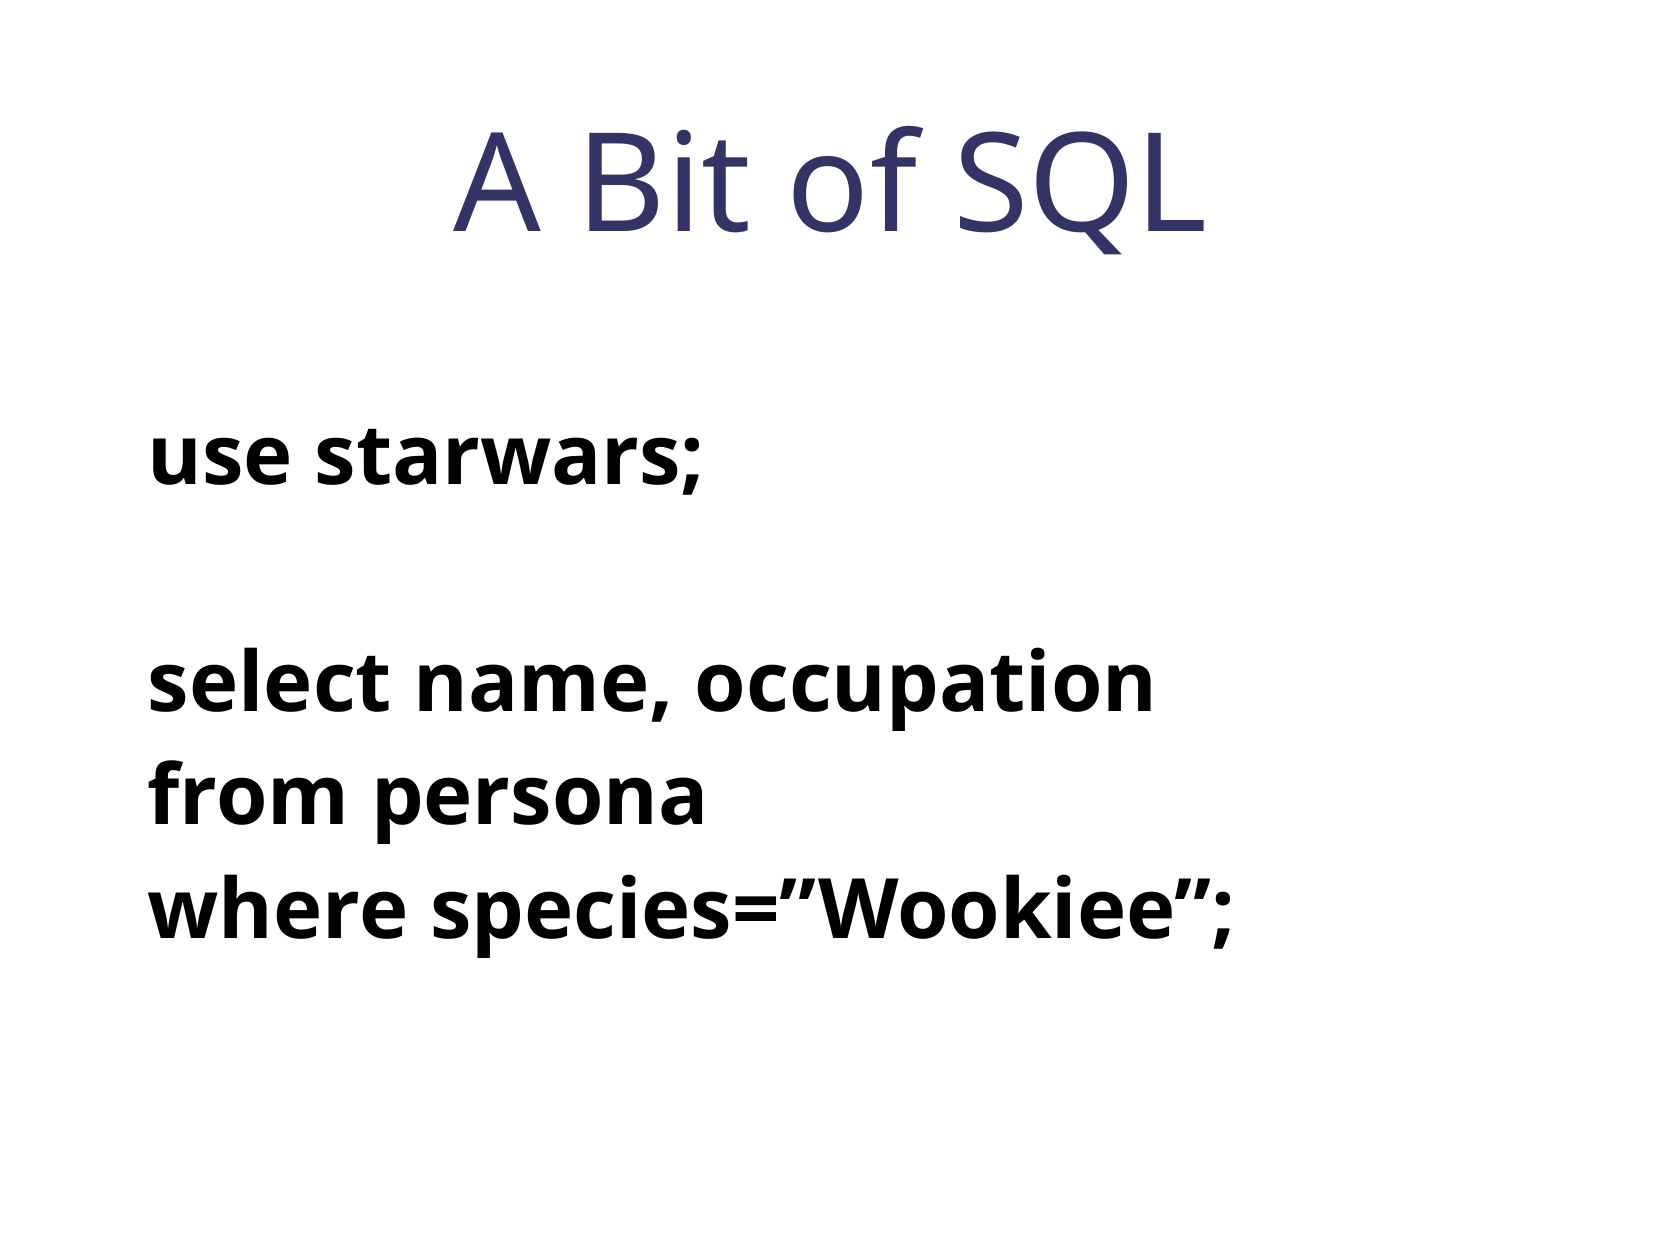

# A Bit of SQL
use starwars;
select name, occupation
from persona
where species=”Wookiee”;